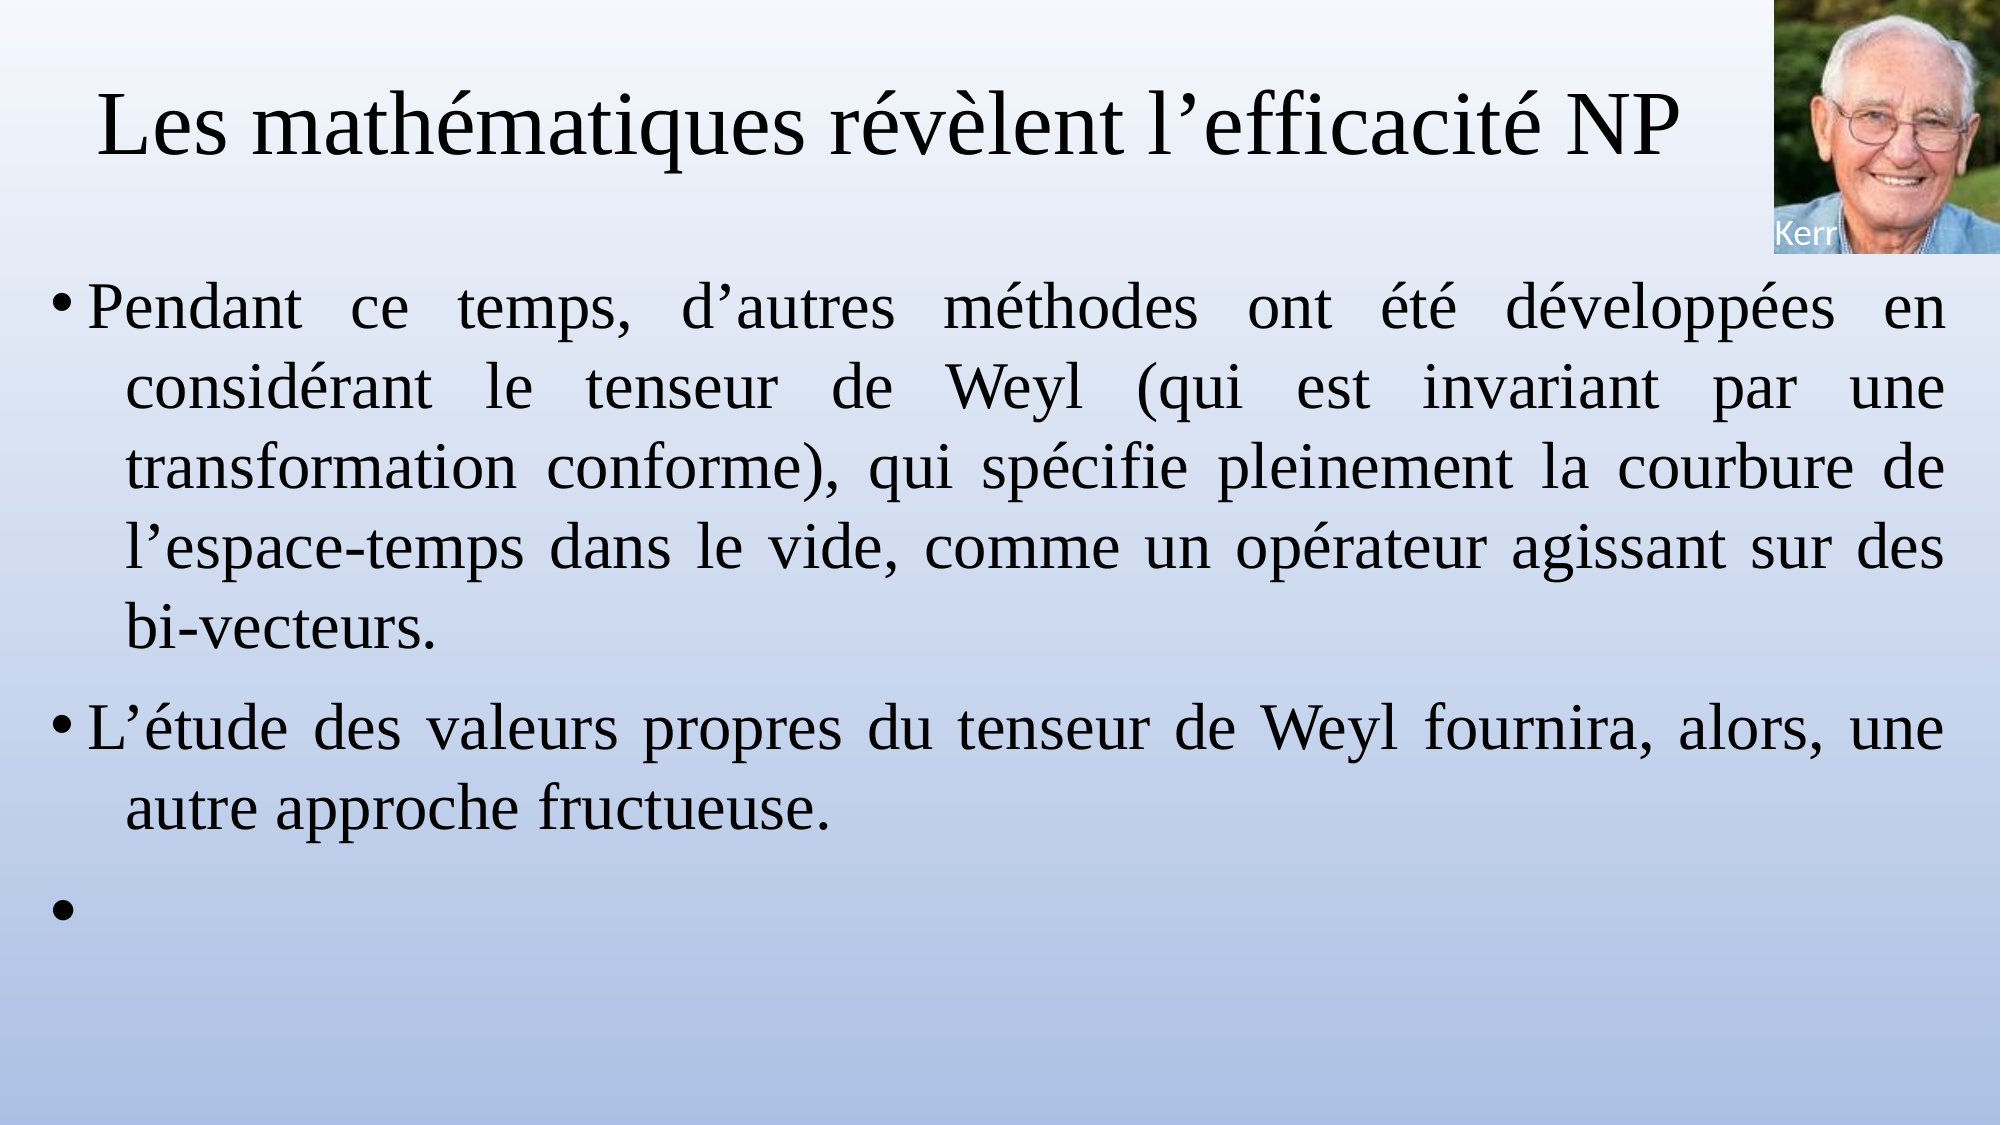

# Les mathématiques révèlent l’efficacité NP
Kerr
Pendant ce temps, d’autres méthodes ont été développées en considérant le tenseur de Weyl (qui est invariant par une transformation conforme), qui spécifie pleinement la courbure de l’espace-temps dans le vide, comme un opérateur agissant sur des bi-vecteurs.
L’étude des valeurs propres du tenseur de Weyl fournira, alors, une autre approche fructueuse.